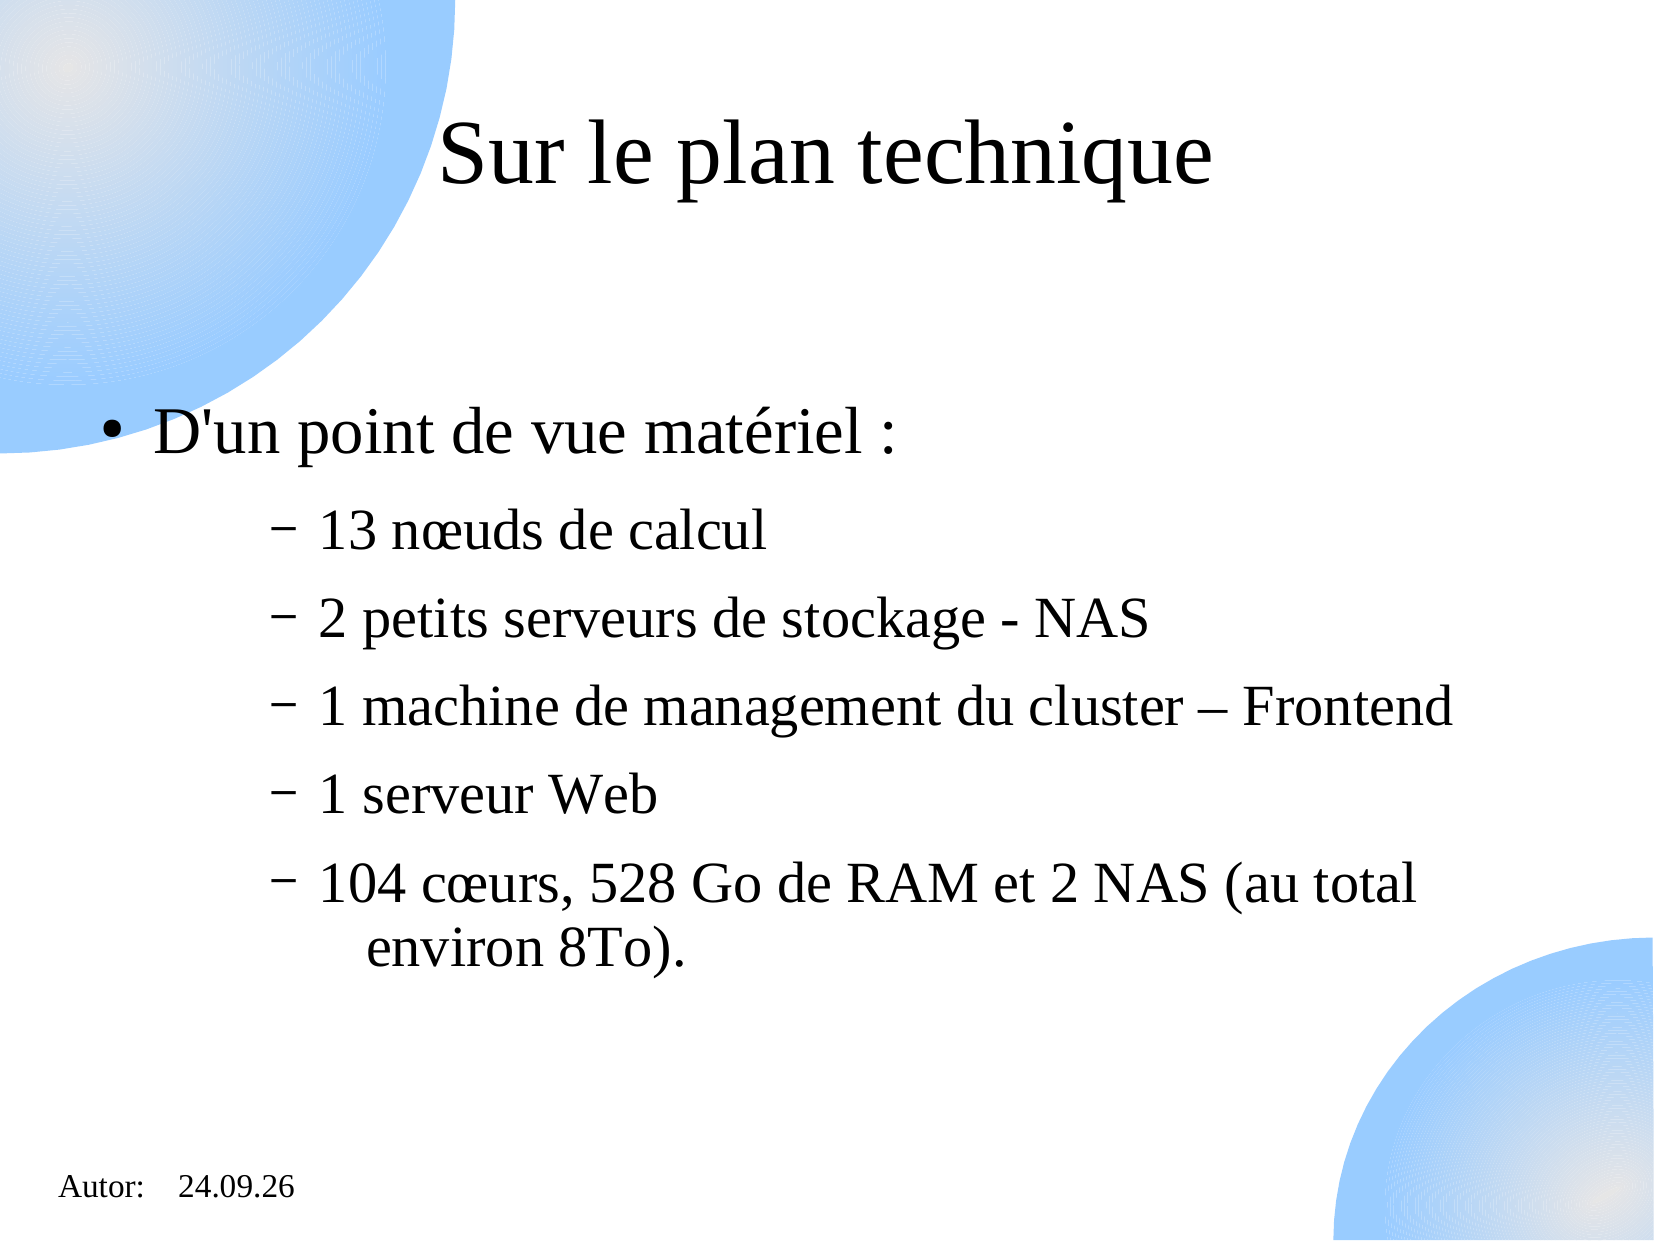

# Sur le plan technique
D'un point de vue matériel :
13 nœuds de calcul
2 petits serveurs de stockage - NAS
1 machine de management du cluster – Frontend
1 serveur Web
104 cœurs, 528 Go de RAM et 2 NAS (au total environ 8To).